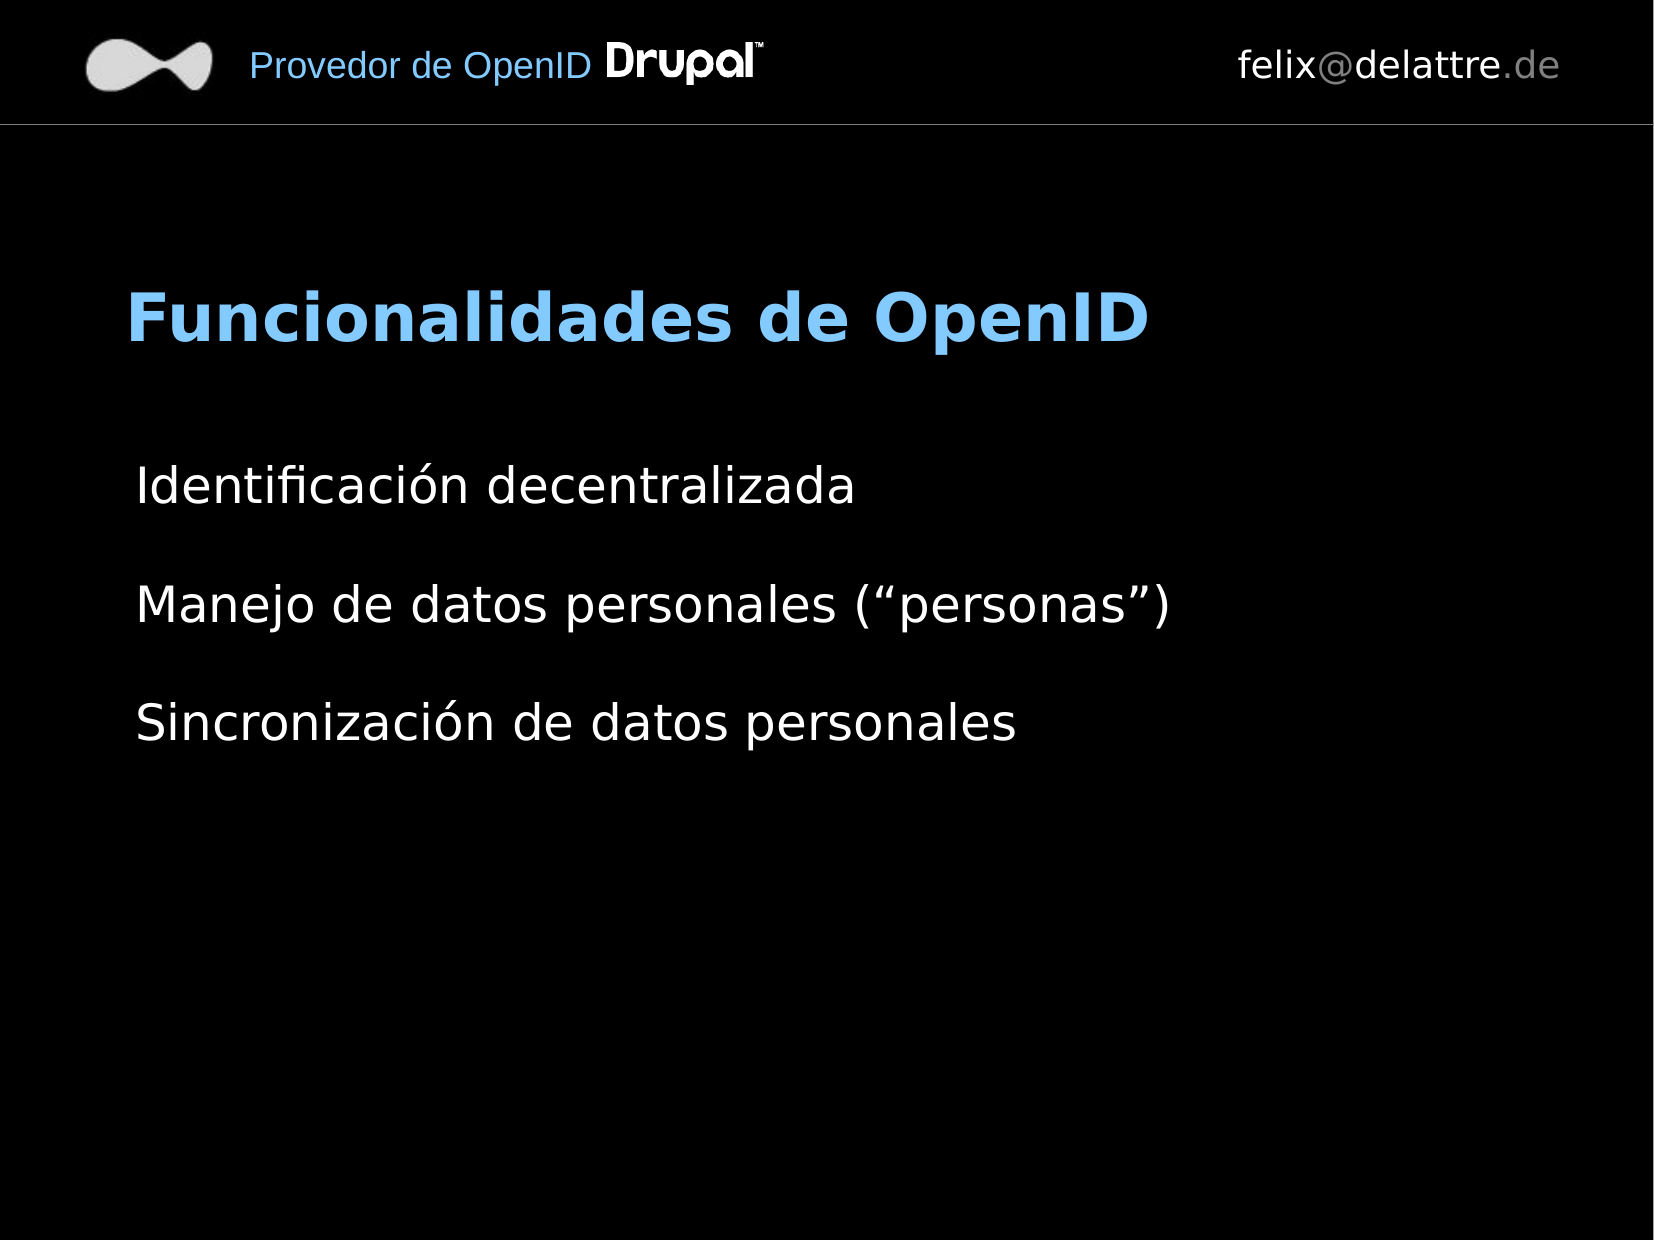

Funcionalidades de OpenID
Identificación decentralizada
Manejo de datos personales (“personas”)
Sincronización de datos personales